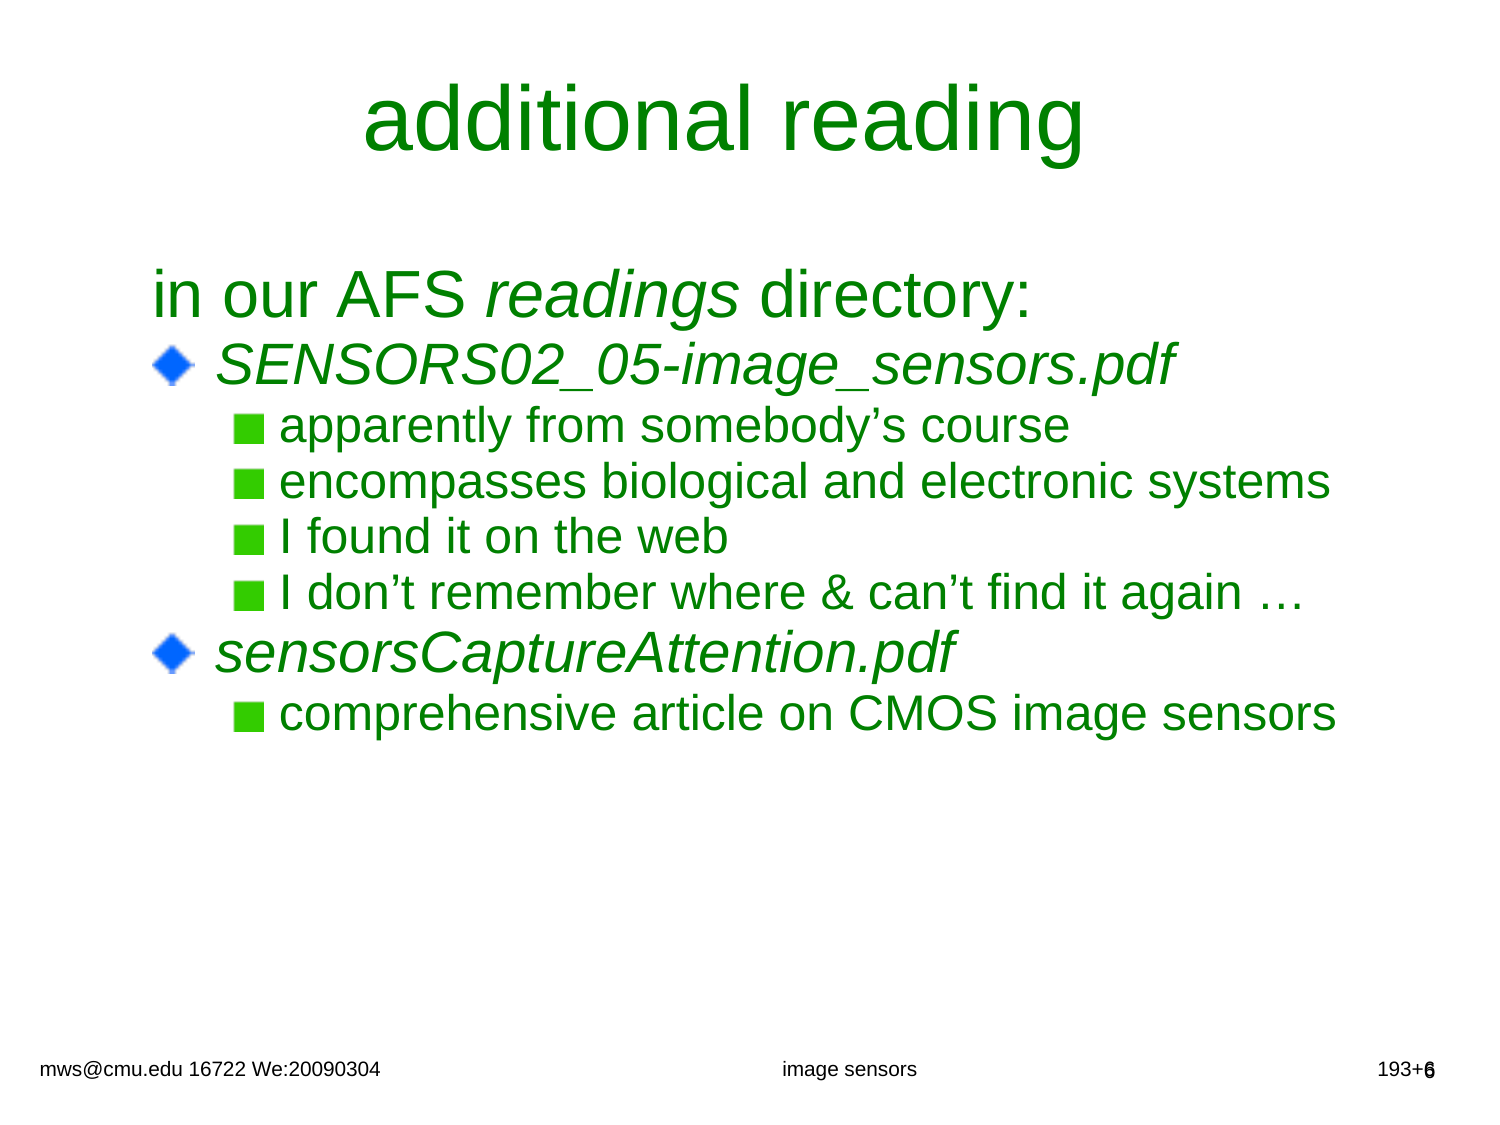

# additional reading
 in our AFS readings directory:
 SENSORS02_05-image_sensors.pdf
 apparently from somebody’s course
 encompasses biological and electronic systems
 I found it on the web
 I don’t remember where & can’t find it again …
 sensorsCaptureAttention.pdf
 comprehensive article on CMOS image sensors
mws@cmu.edu 16722 We:20090304
image sensors
6